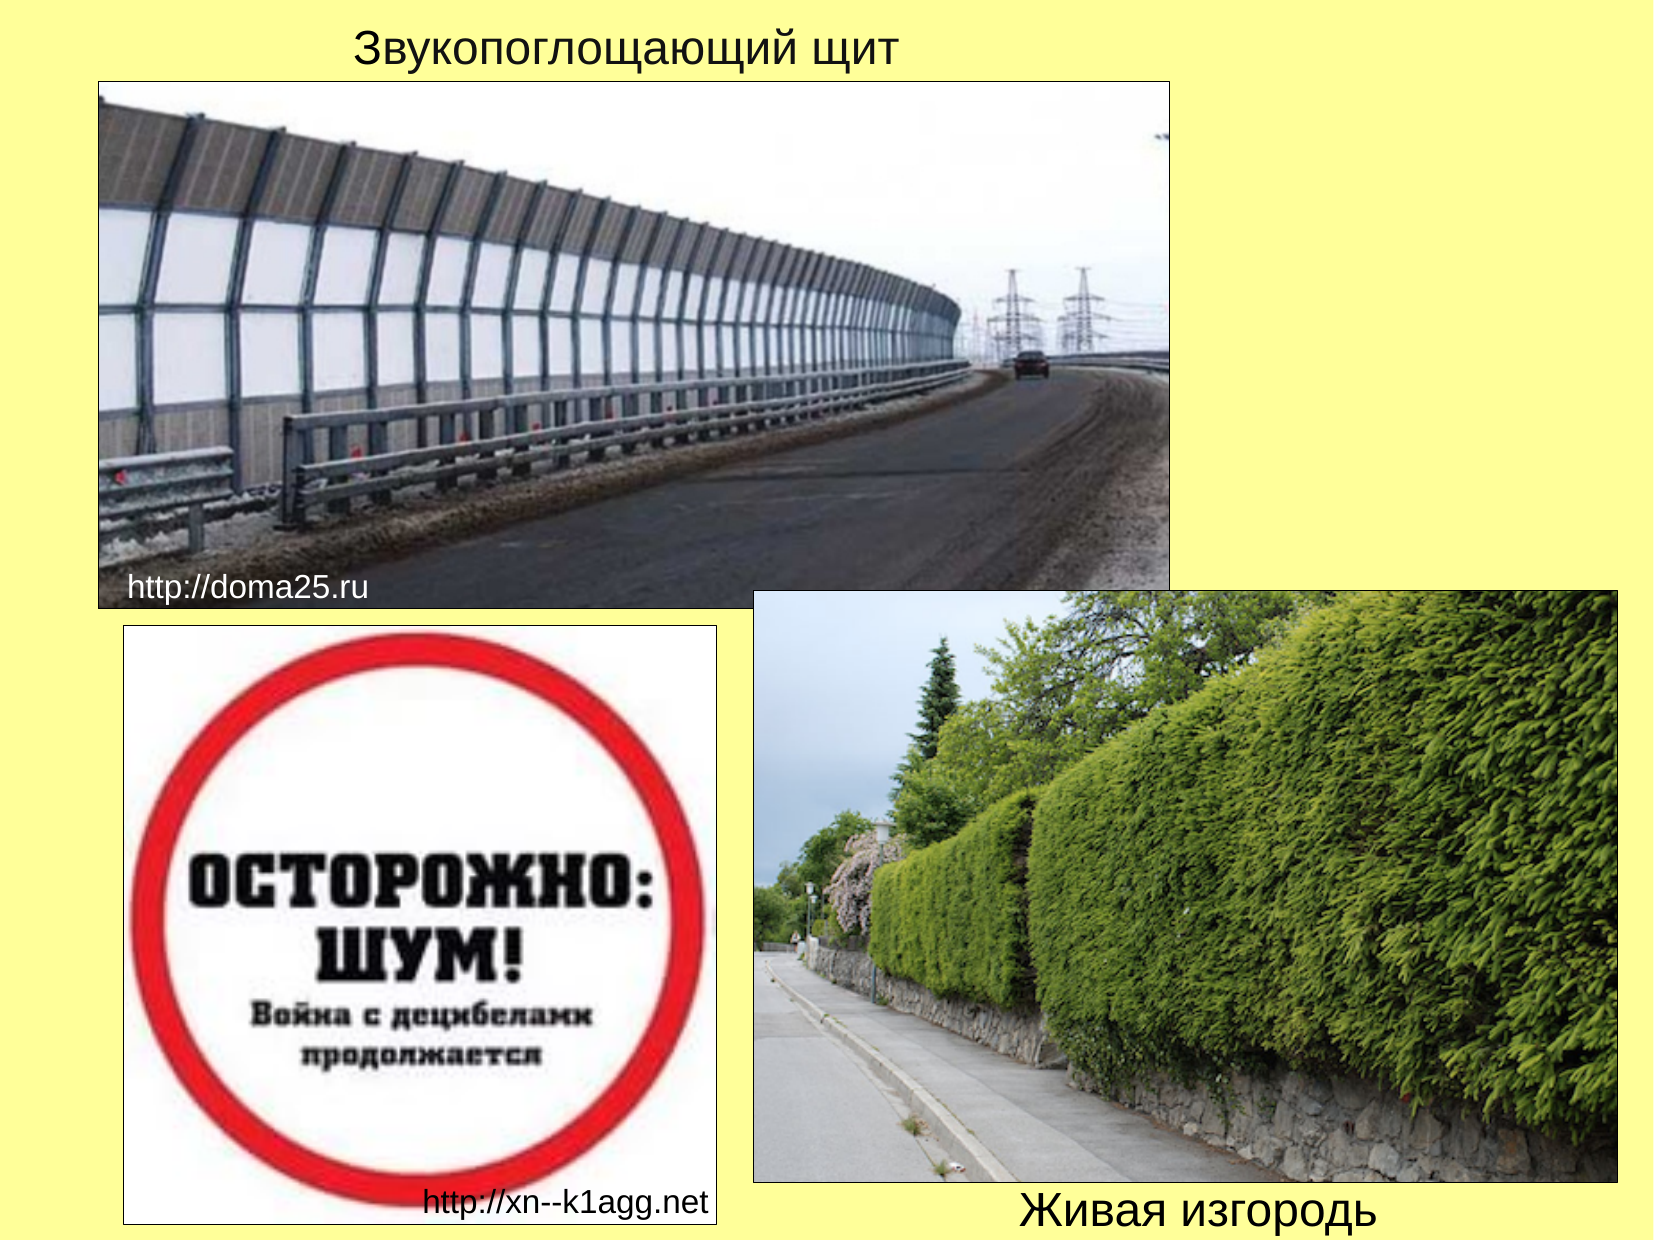

Звукопоглощающий щит
http://doma25.ru
http://za-zaborom.pp.ua
Живая изгородь
http://xn--k1agg.net